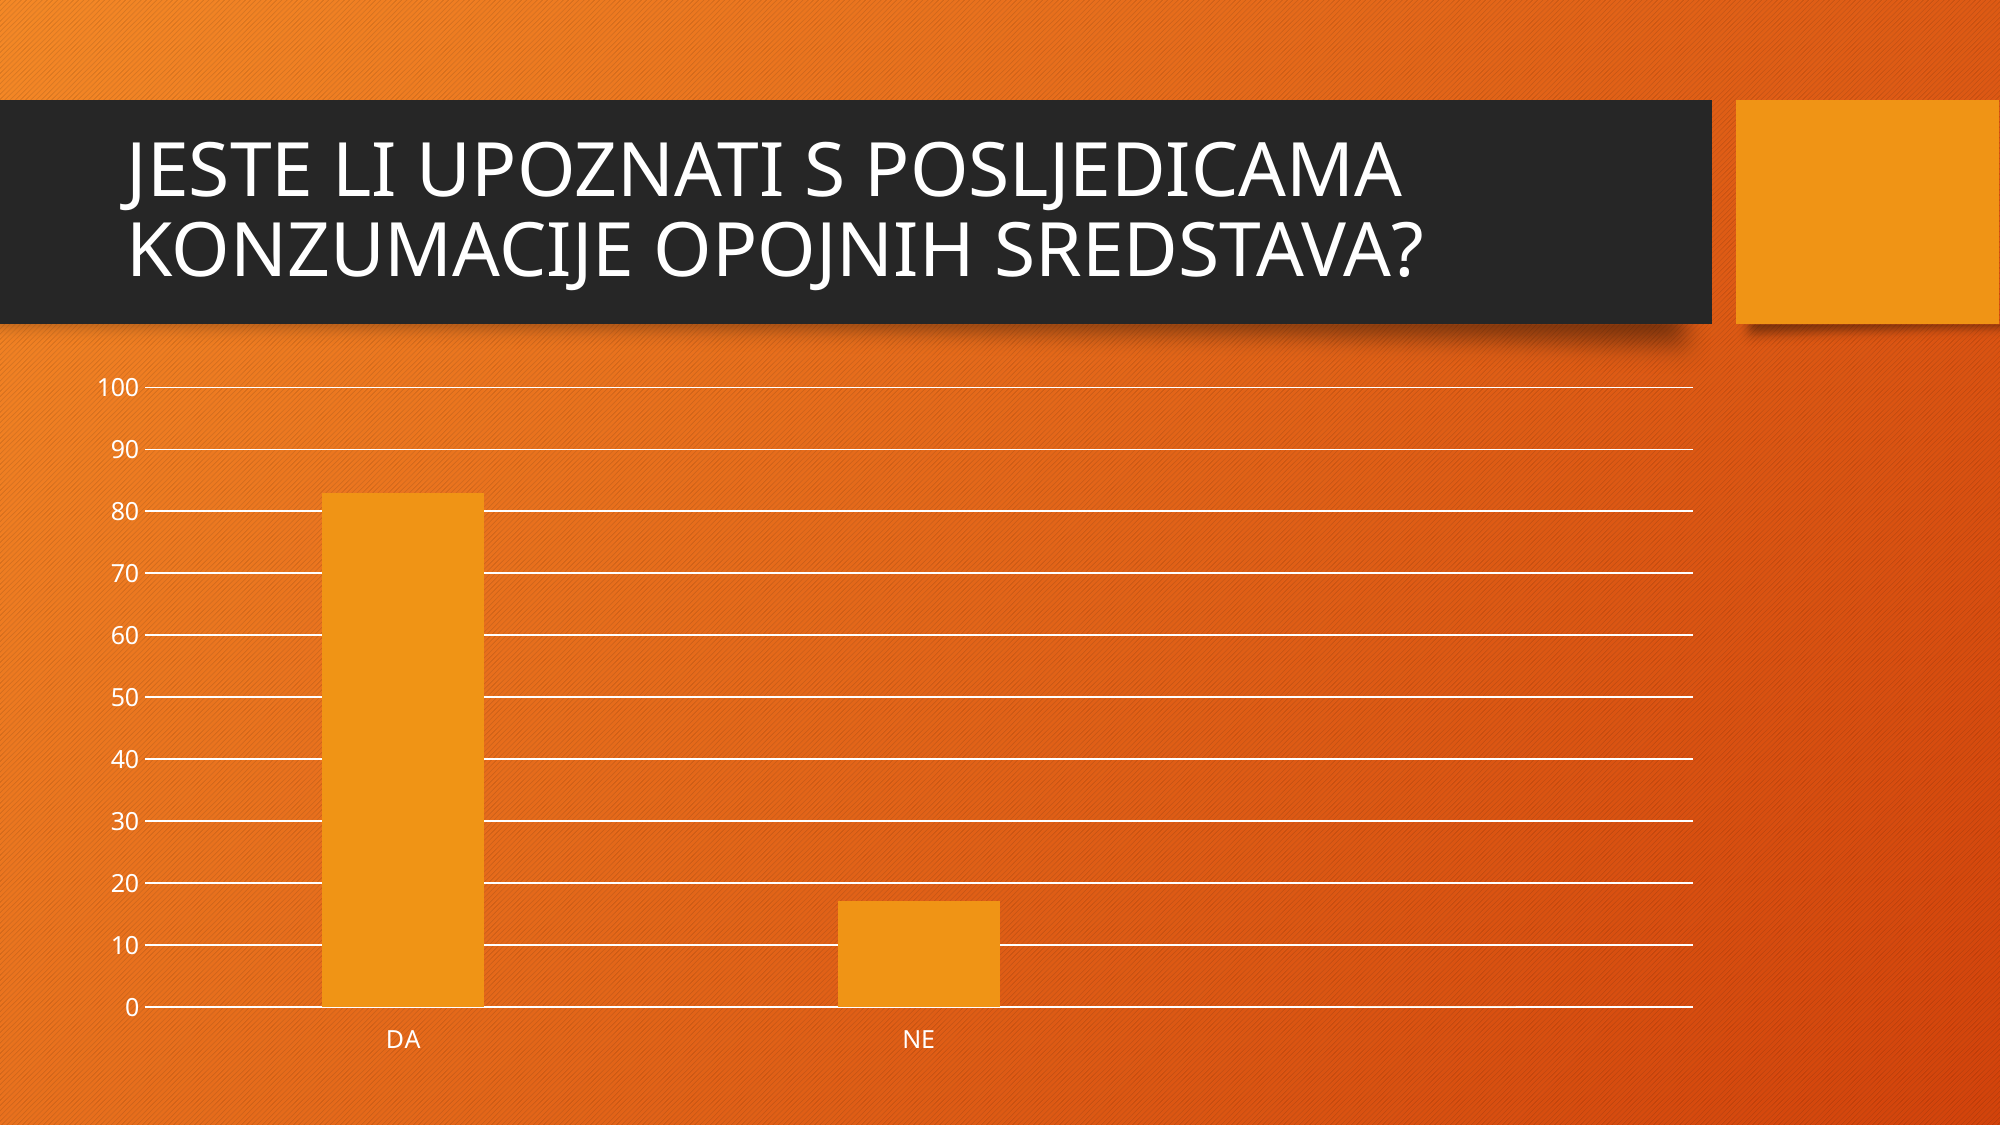

# JESTE LI UPOZNATI S POSLJEDICAMA KONZUMACIJE OPOJNIH SREDSTAVA?
### Chart
| Category | Skup 1 |
|---|---|
| DA | 83.0 |
| NE | 17.0 |
| None | 0.0 |